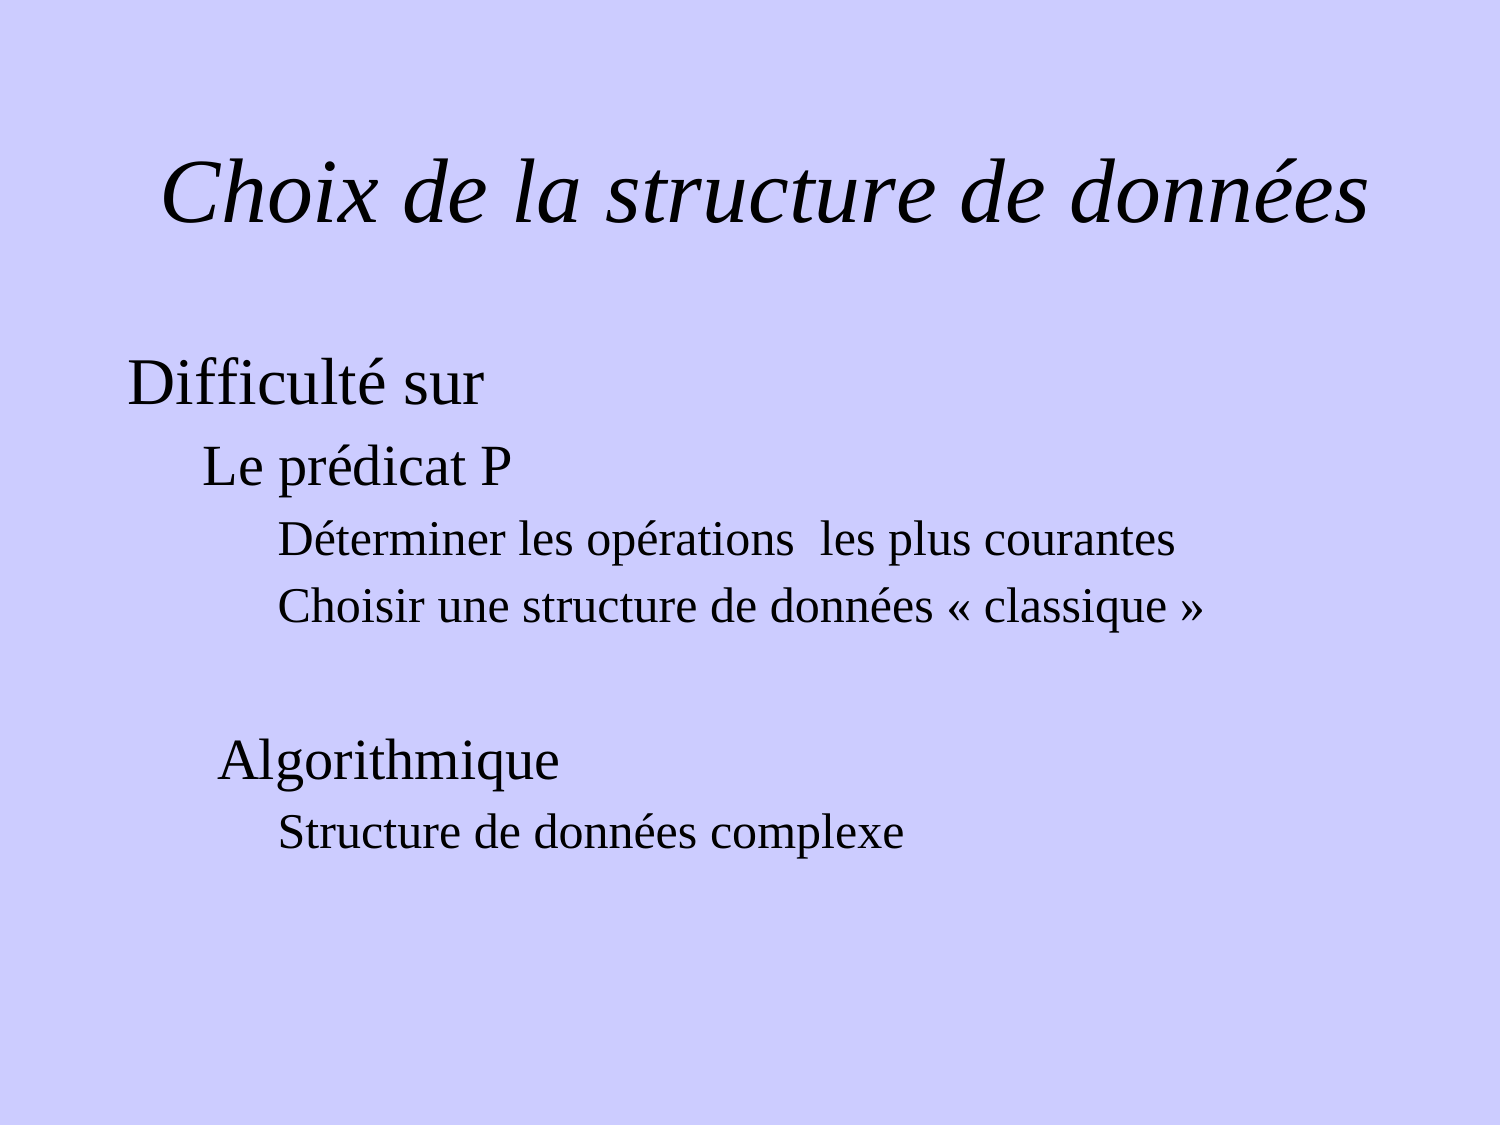

# Choix de la structure de données
Difficulté sur
Le prédicat P
Déterminer les opérations les plus courantes
Choisir une structure de données « classique »
 Algorithmique
Structure de données complexe